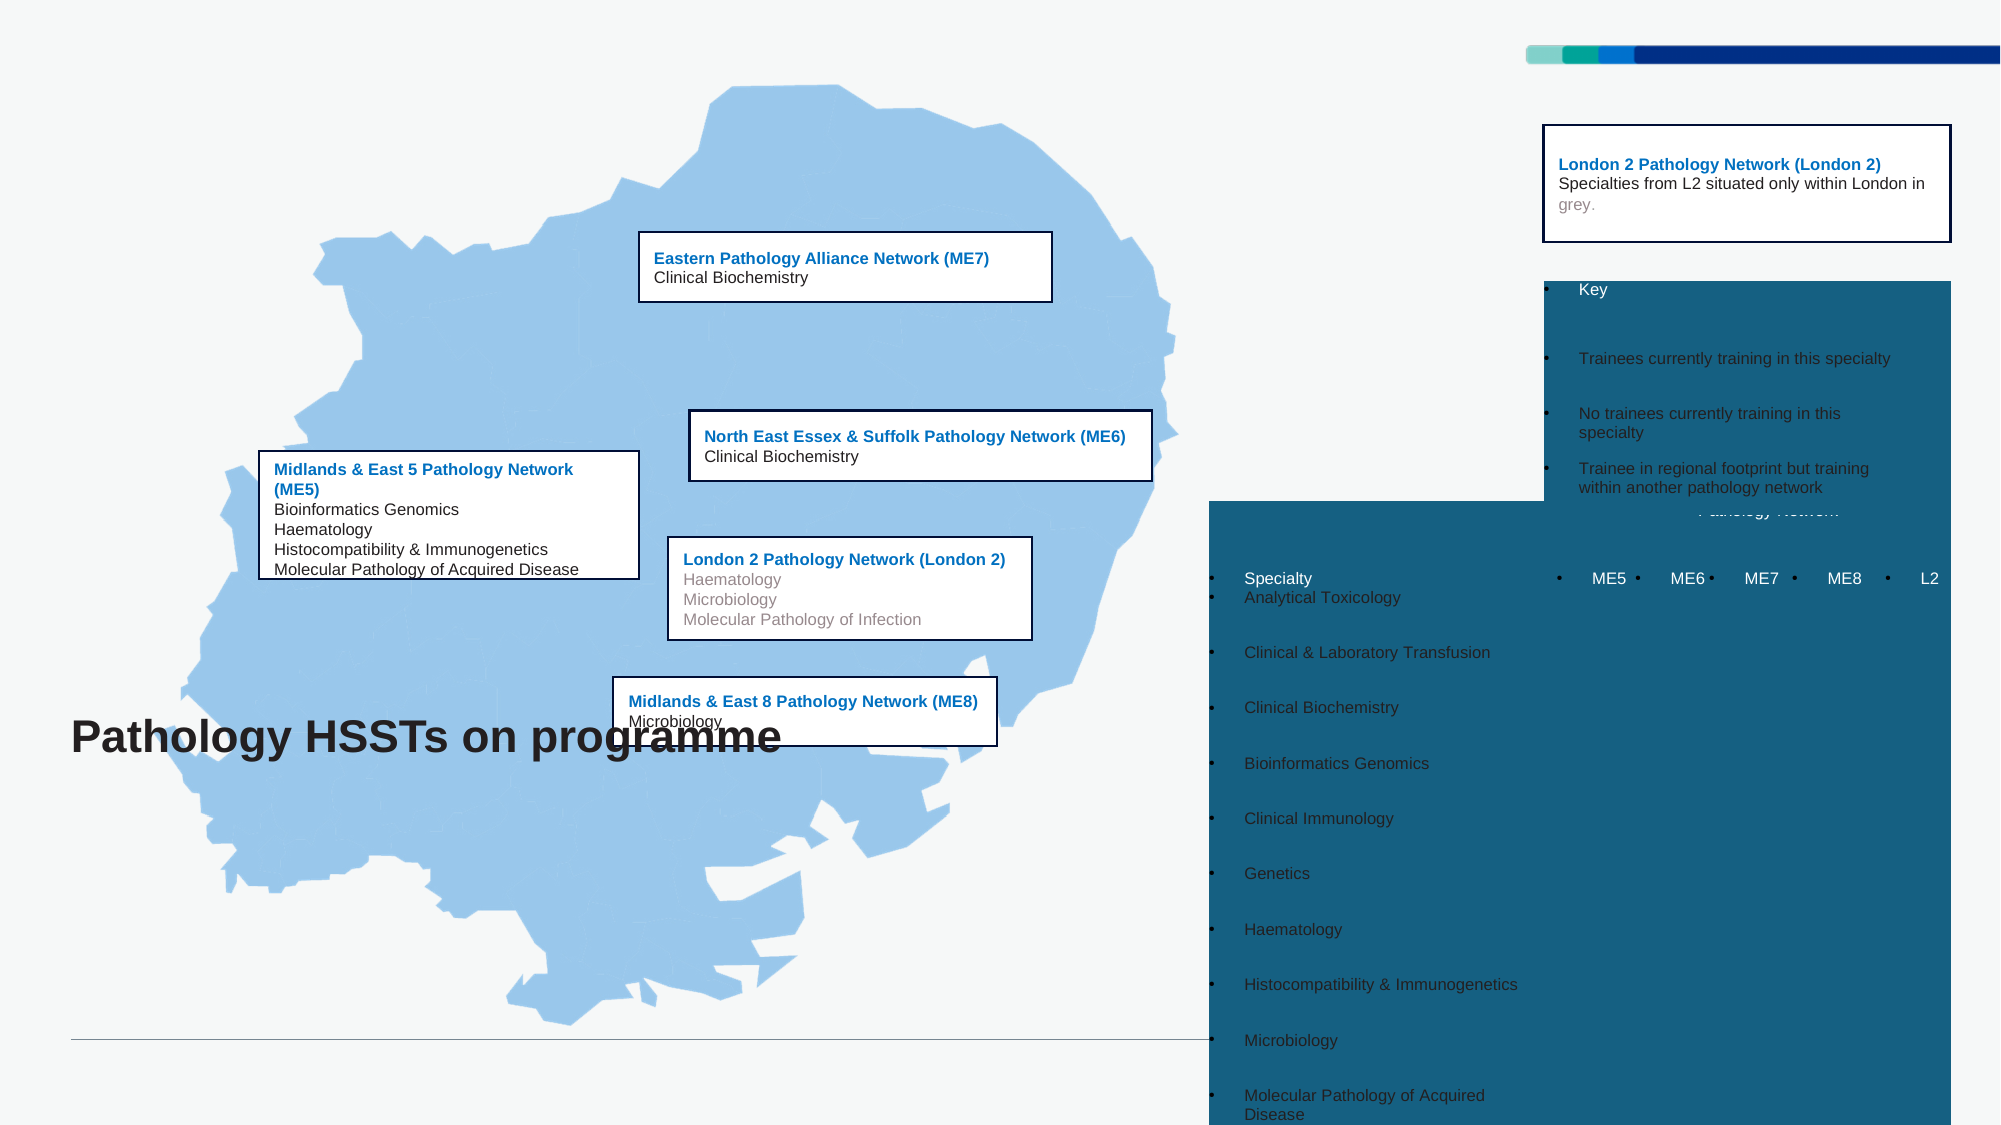

London 2 Pathology Network (London 2) Specialties from L2 situated only within London in grey.
Eastern Pathology Alliance Network (ME7)
Clinical Biochemistry
| Key | |
| --- | --- |
| Trainees currently training in this specialty | |
| No trainees currently training in this specialty | |
| Trainee in regional footprint but training within another pathology network | |
North East Essex & Suffolk Pathology Network (ME6)
Clinical Biochemistry
Midlands & East 5 Pathology Network (ME5)
Bioinformatics Genomics
Haematology
Histocompatibility & Immunogenetics
Molecular Pathology of Acquired Disease
# Pathology HSSTs on programme
| | Pathology Network | | | | |
| --- | --- | --- | --- | --- | --- |
| Specialty | ME5 | ME6 | ME7 | ME8 | L2 |
| Analytical Toxicology | | | | | |
| Clinical & Laboratory Transfusion | | | | | |
| Clinical Biochemistry | | | | | |
| Bioinformatics Genomics | | | | | |
| Clinical Immunology | | | | | |
| Genetics | | | | | |
| Haematology | | | | | |
| Histocompatibility & Immunogenetics | | | | | |
| Microbiology | | | | | |
| Molecular Pathology of Acquired Disease | | | | | |
| Molecular Pathology of Infection | | | | | |
| Virology | | | | | |
London 2 Pathology Network (London 2)
Haematology
Microbiology
Molecular Pathology of Infection
Midlands & East 8 Pathology Network (ME8)
Microbiology